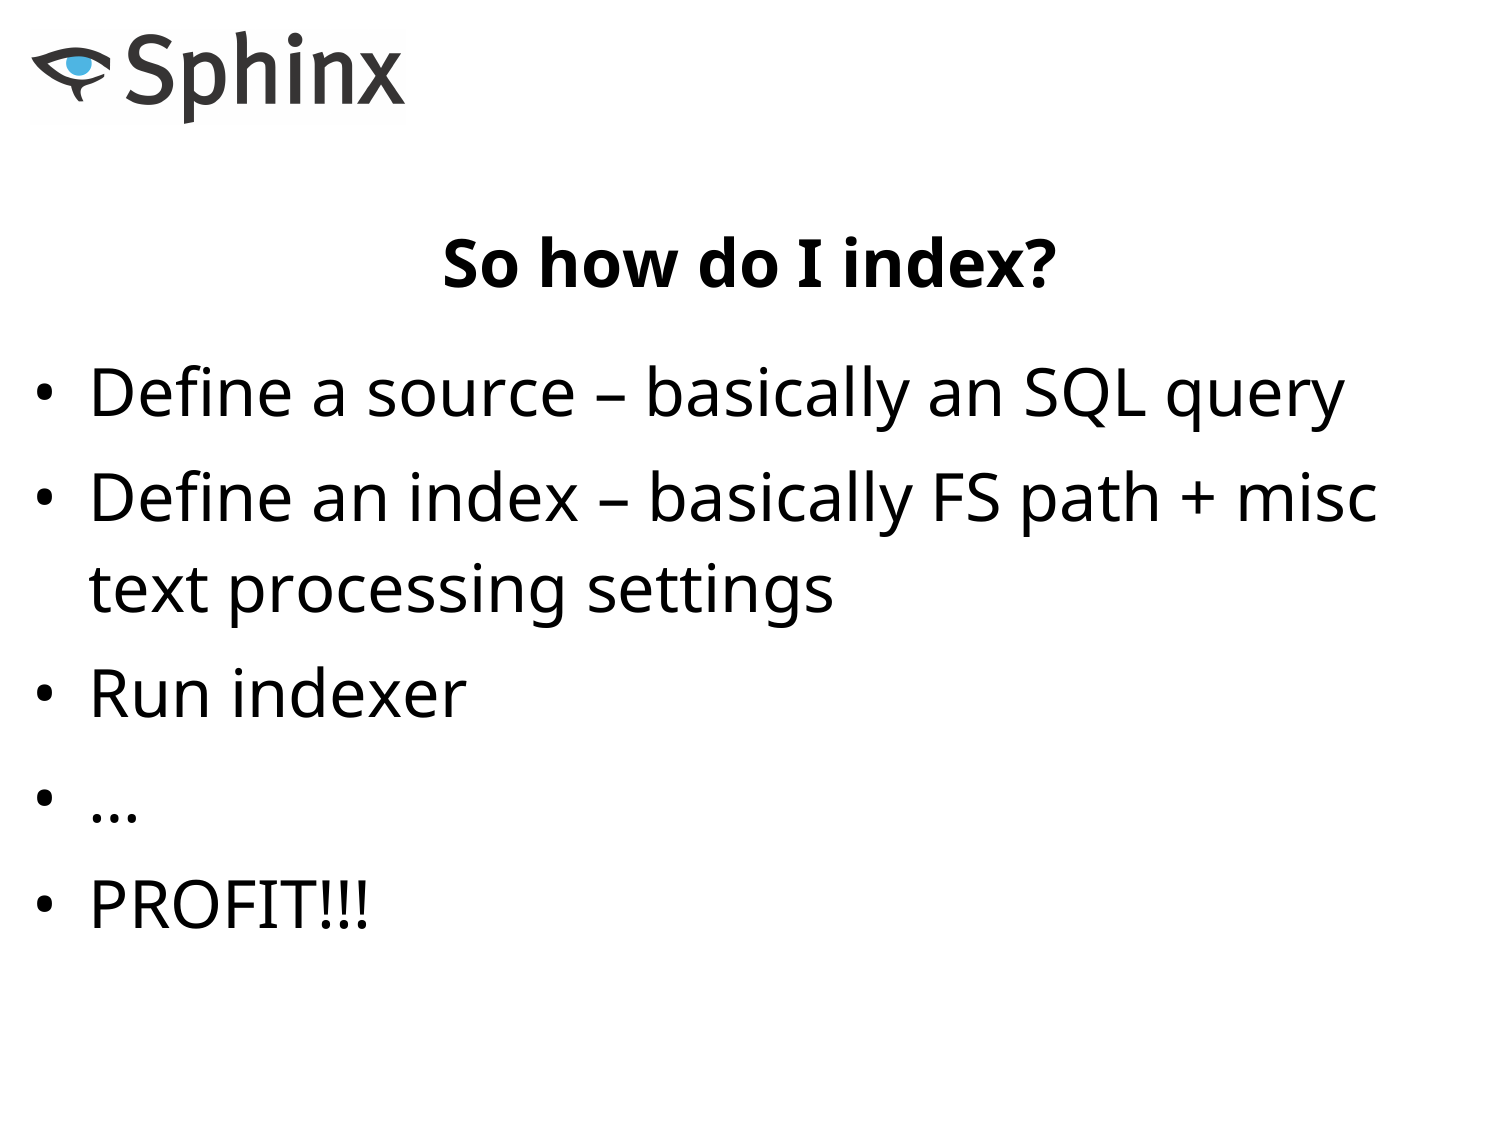

# So how do I index?
Define a source – basically an SQL query
Define an index – basically FS path + misc text processing settings
Run indexer
…
PROFIT!!!